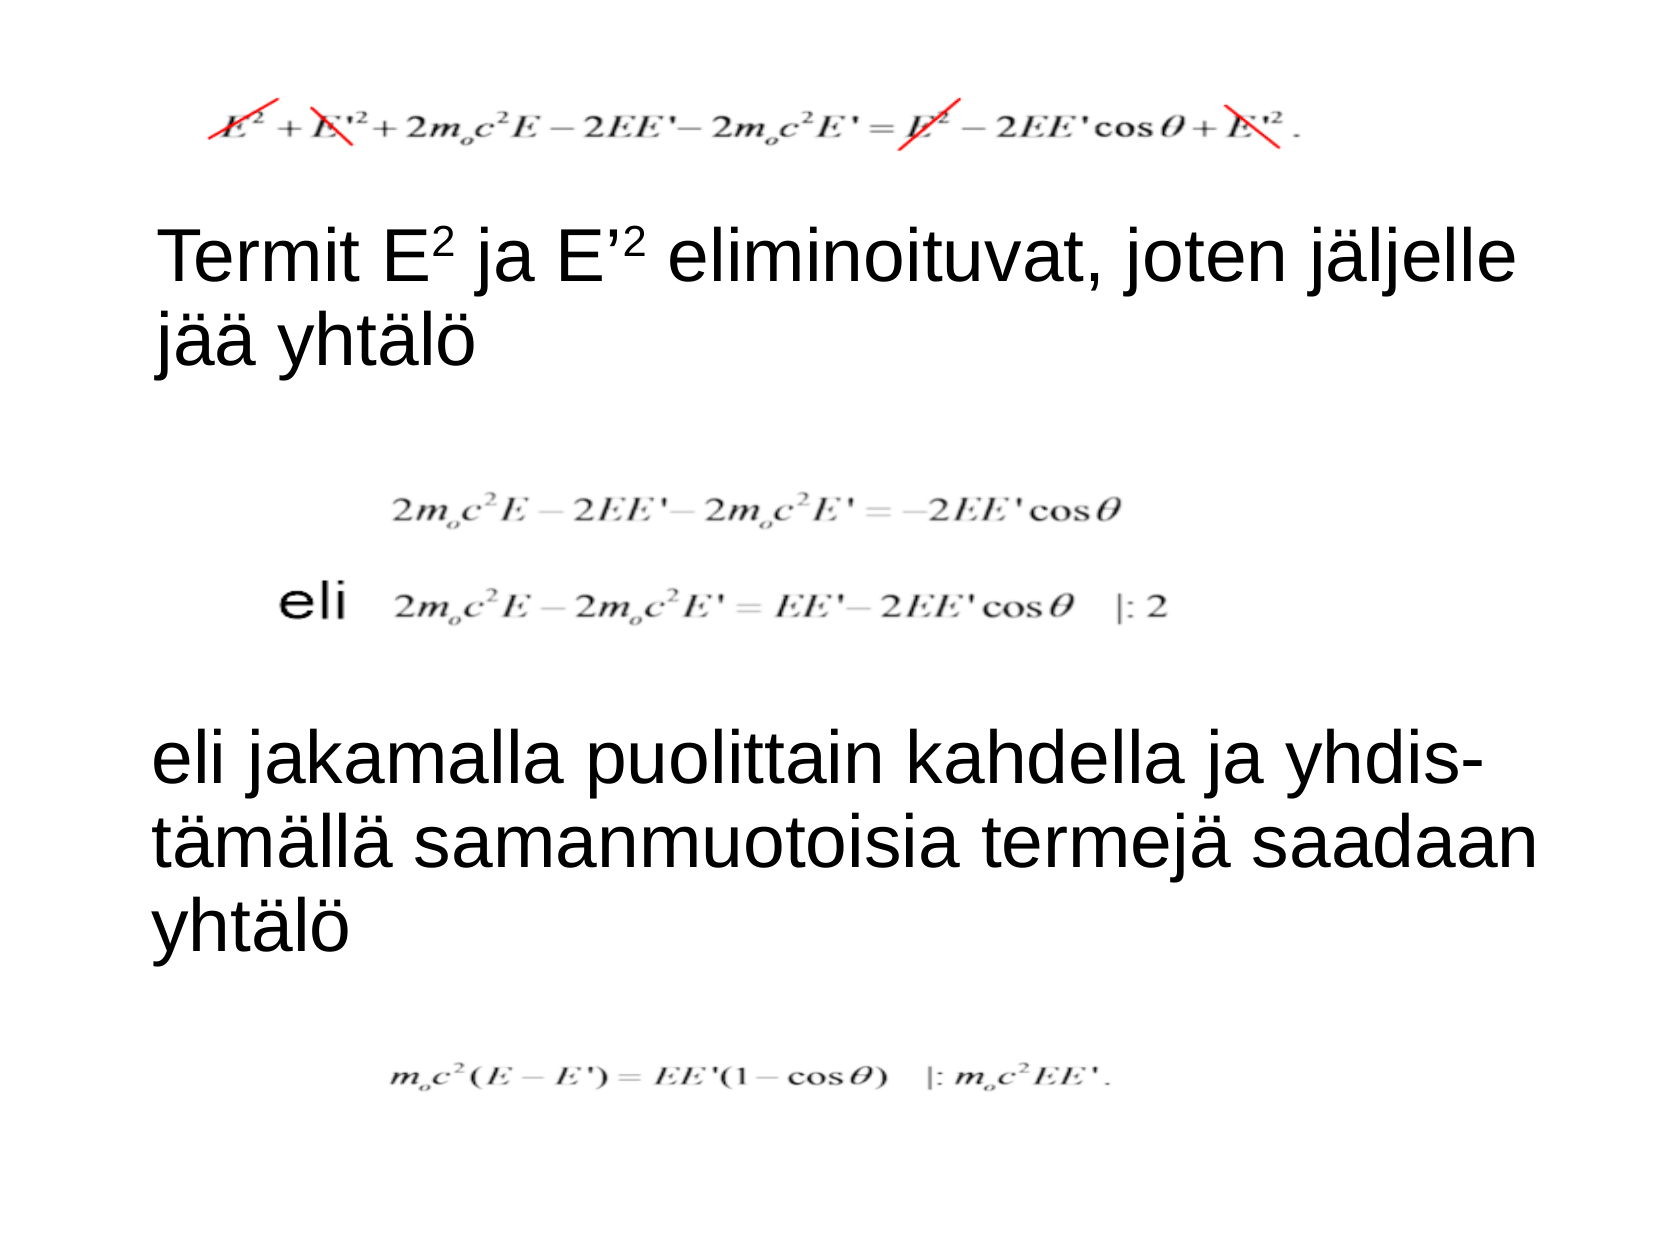

Termit E2 ja E’2 eliminoituvat, joten jäljelle jää yhtälö
eli jakamalla puolittain kahdella ja yhdis-tämällä samanmuotoisia termejä saadaan yhtälö